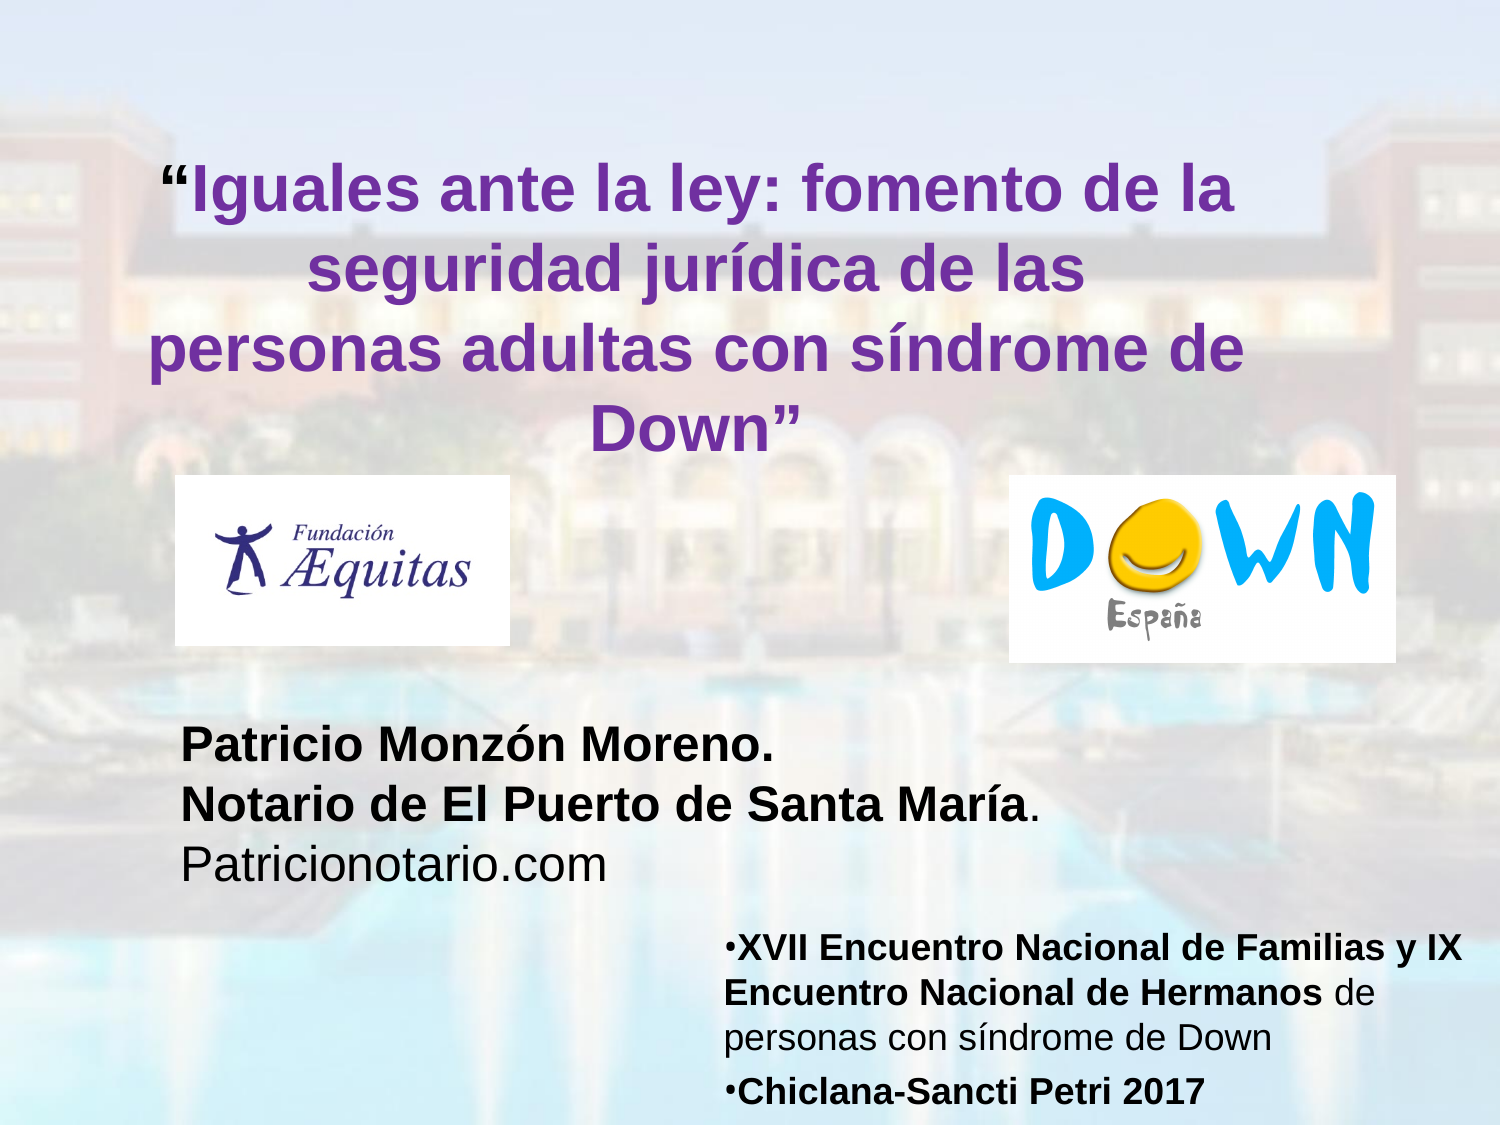

“Iguales ante la ley: fomento de la seguridad jurídica de las
personas adultas con síndrome de Down”
Patricio Monzón Moreno.
Notario de El Puerto de Santa María.
Patricionotario.com
XVII Encuentro Nacional de Familias y IX Encuentro Nacional de Hermanos de personas con síndrome de Down
Chiclana-Sancti Petri 2017